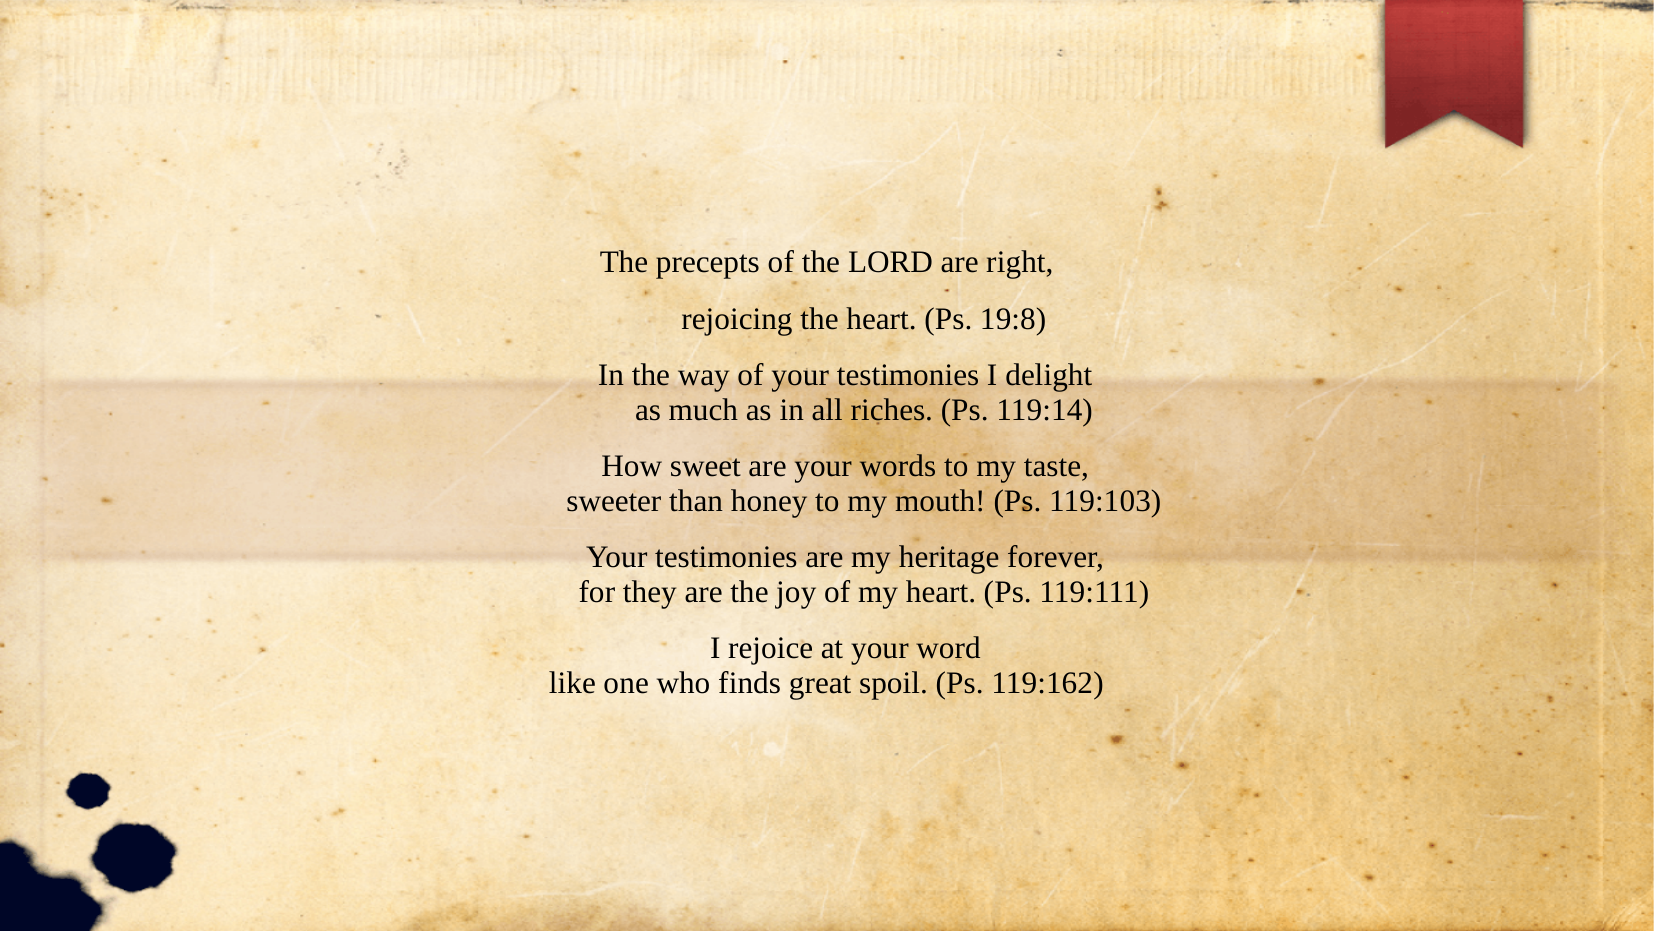

The precepts of the Lord are right,
rejoicing the heart. (Ps. 19:8)
In the way of your testimonies I delight
as much as in all riches. (Ps. 119:14)
How sweet are your words to my taste,
sweeter than honey to my mouth! (Ps. 119:103)
Your testimonies are my heritage forever,
for they are the joy of my heart. (Ps. 119:111)
I rejoice at your word
like one who finds great spoil. (Ps. 119:162)
#